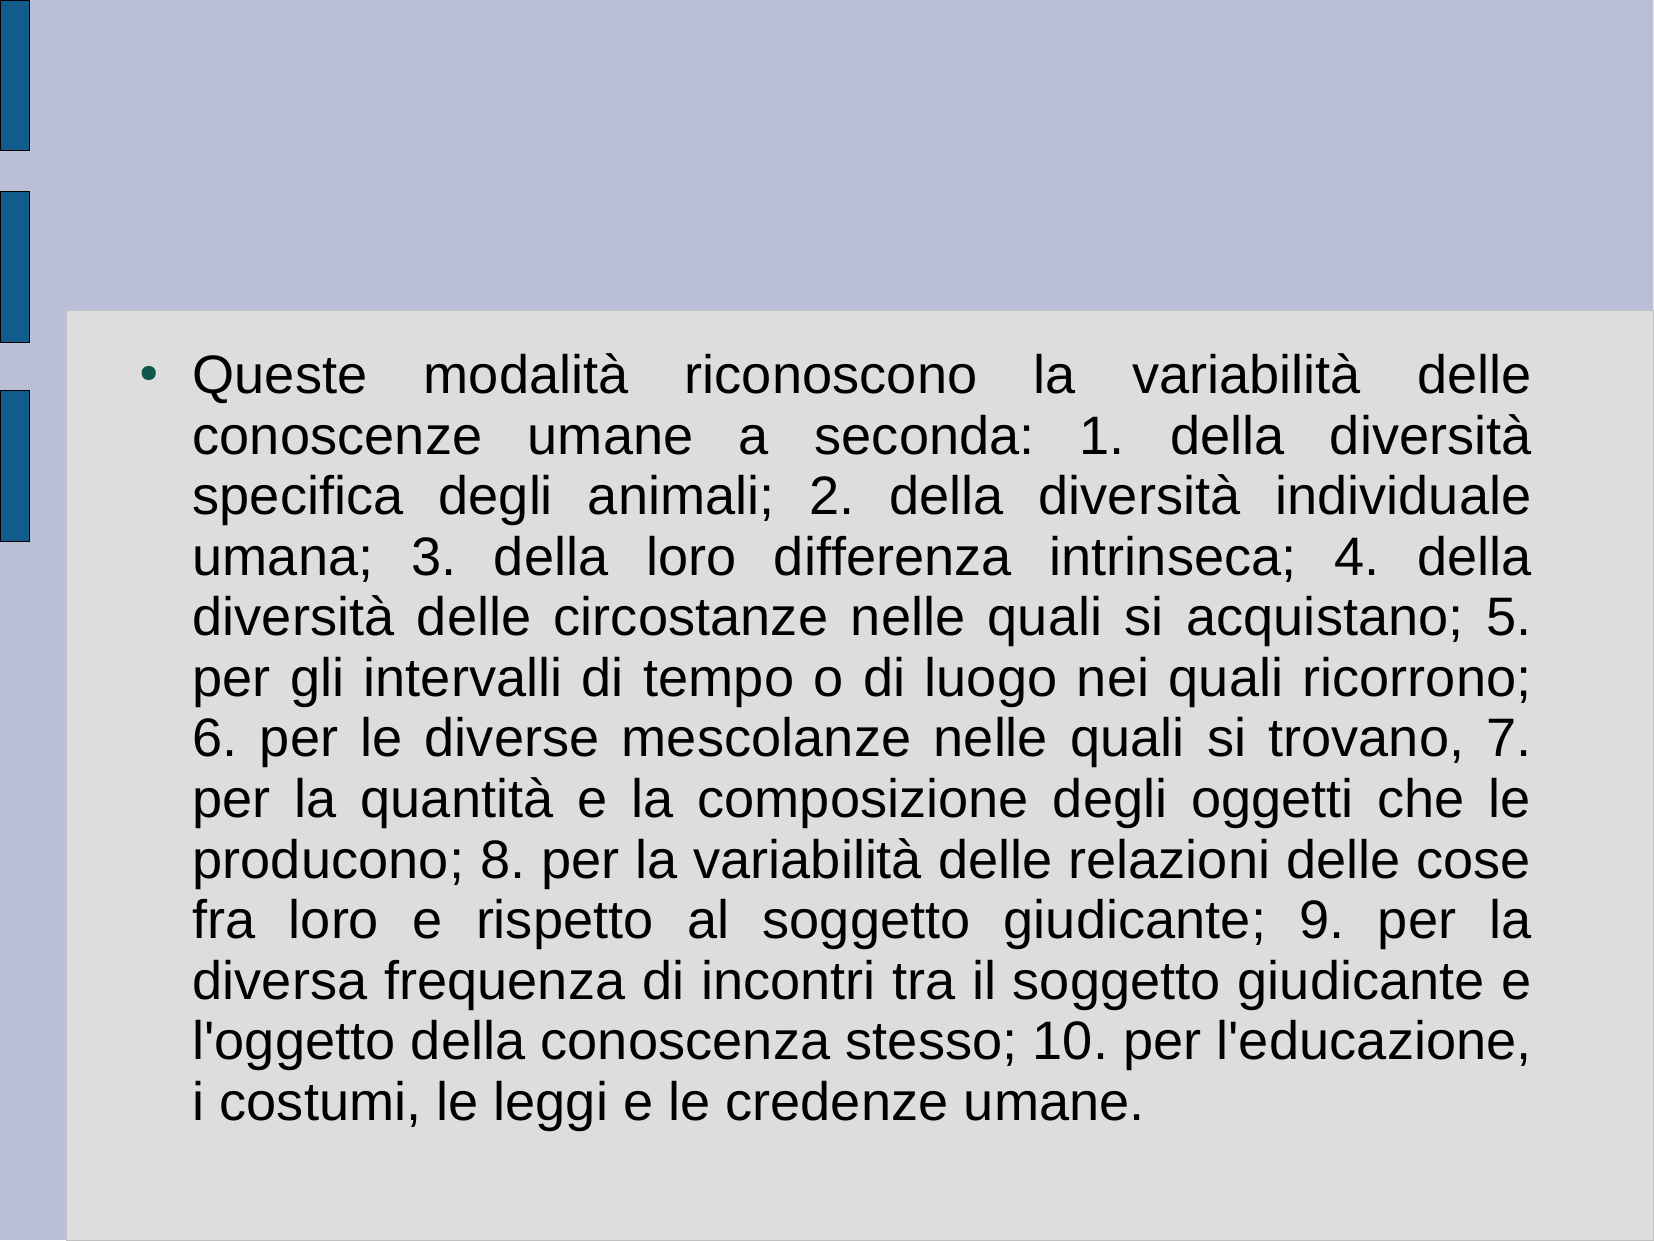

#
Queste modalità riconoscono la variabilità delle conoscenze umane a seconda: 1. della diversità specifica degli animali; 2. della diversità individuale umana; 3. della loro differenza intrinseca; 4. della diversità delle circostanze nelle quali si acquistano; 5. per gli intervalli di tempo o di luogo nei quali ricorrono; 6. per le diverse mescolanze nelle quali si trovano, 7. per la quantità e la composizione degli oggetti che le producono; 8. per la variabilità delle relazioni delle cose fra loro e rispetto al soggetto giudicante; 9. per la diversa frequenza di incontri tra il soggetto giudicante e l'oggetto della conoscenza stesso; 10. per l'educazione, i costumi, le leggi e le credenze umane.